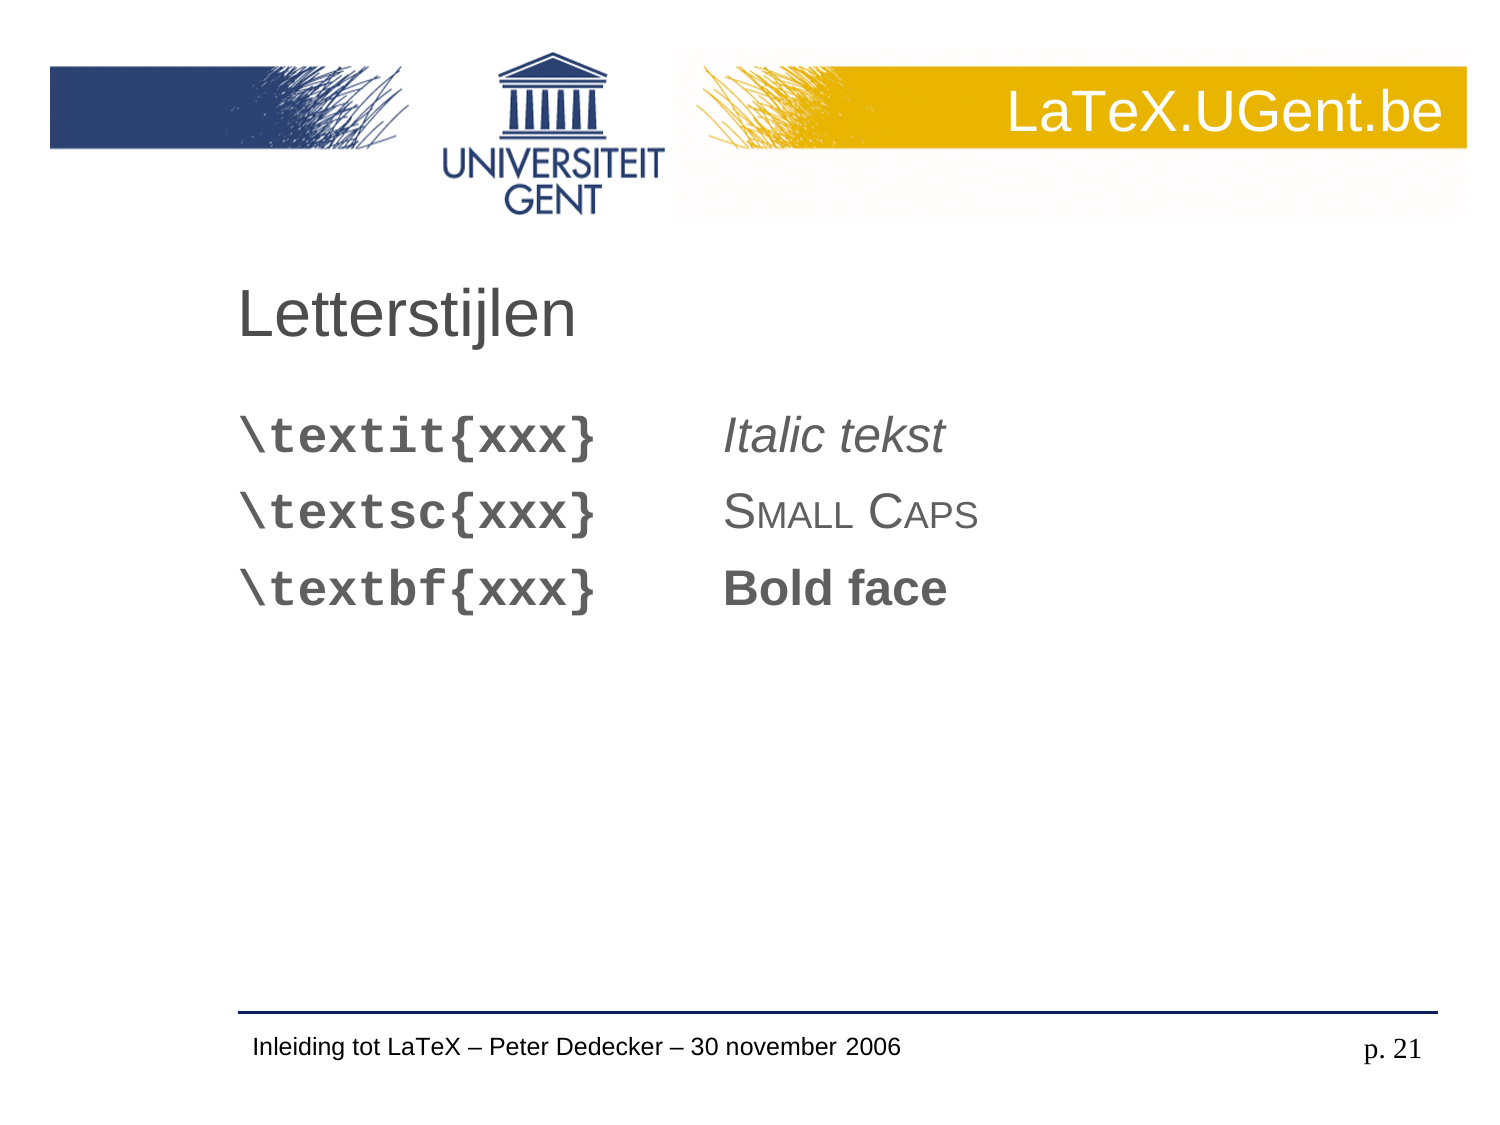

# Letterstijlen
\textit{xxx}	Italic tekst
\textsc{xxx}	SMALL CAPS
\textbf{xxx}	Bold face
21